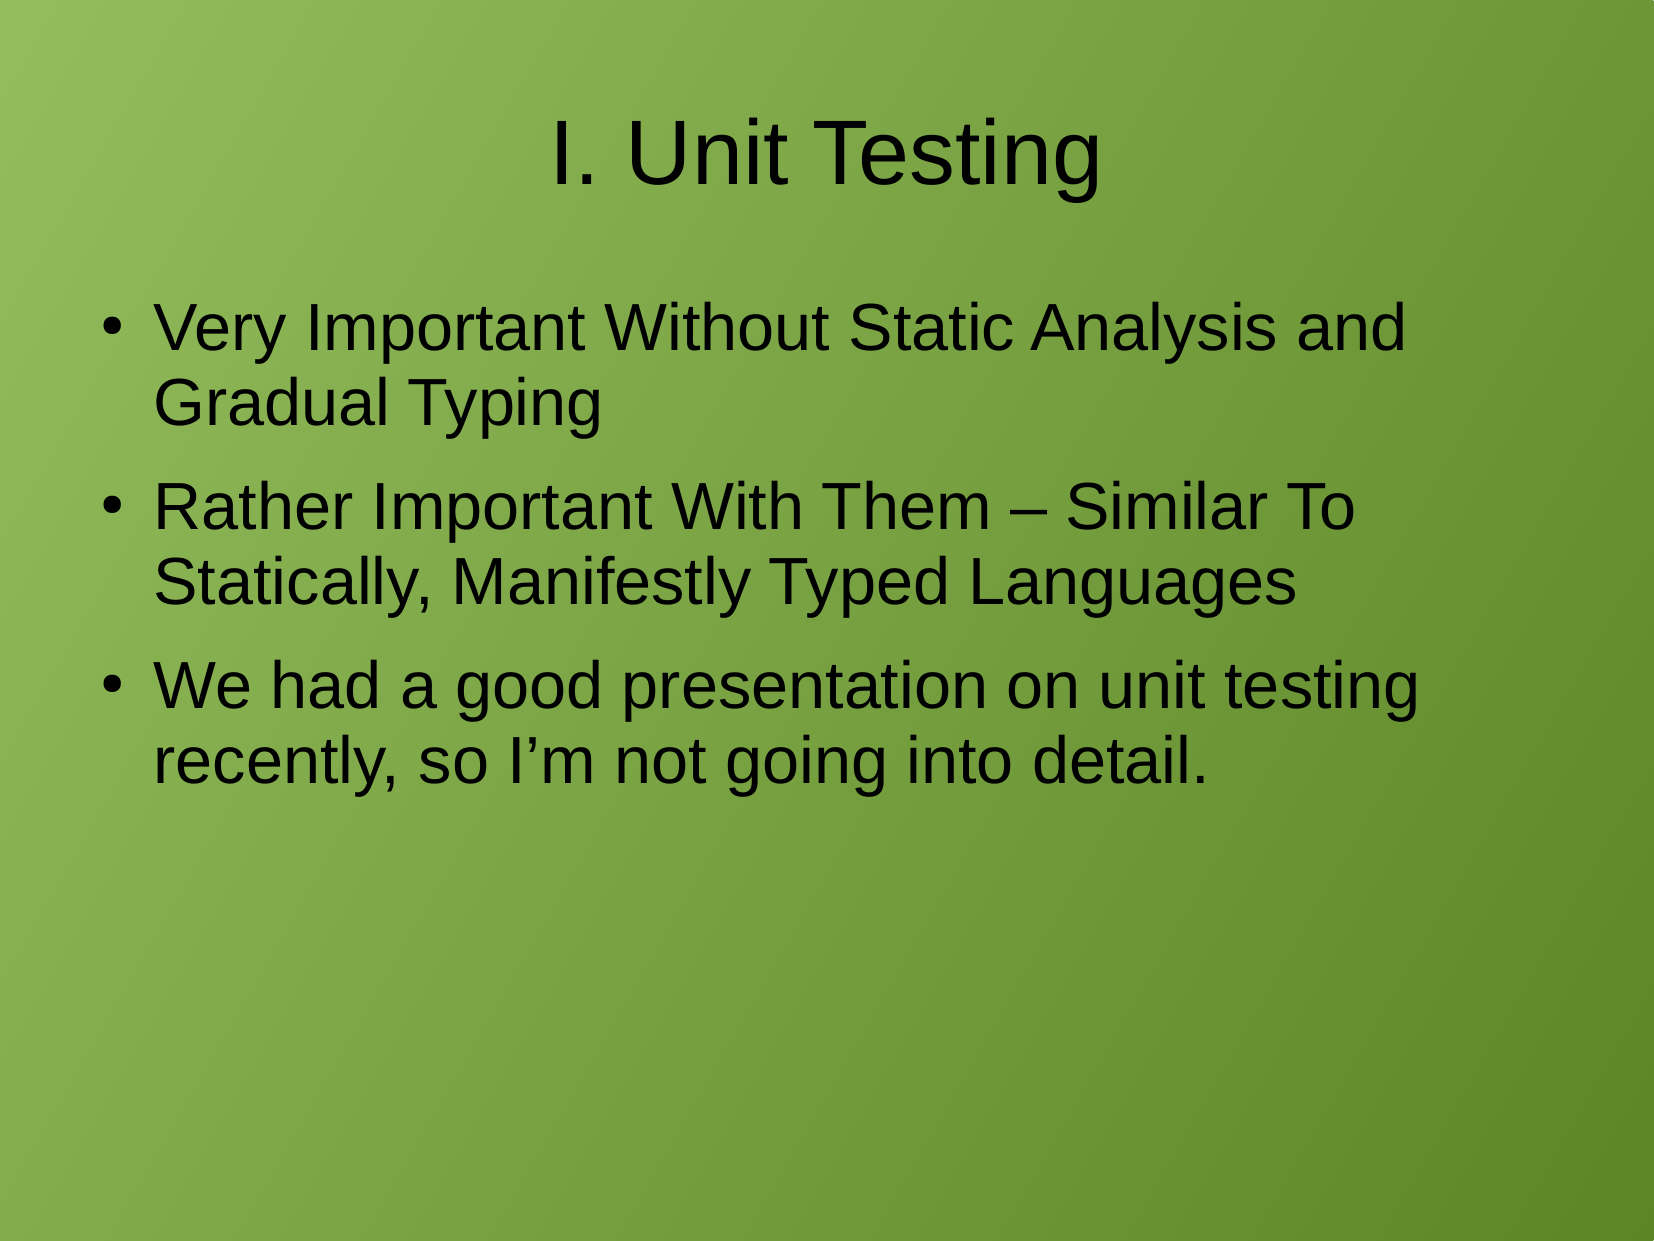

# I. Unit Testing
Very Important Without Static Analysis and Gradual Typing
Rather Important With Them – Similar To Statically, Manifestly Typed Languages
We had a good presentation on unit testing recently, so I’m not going into detail.